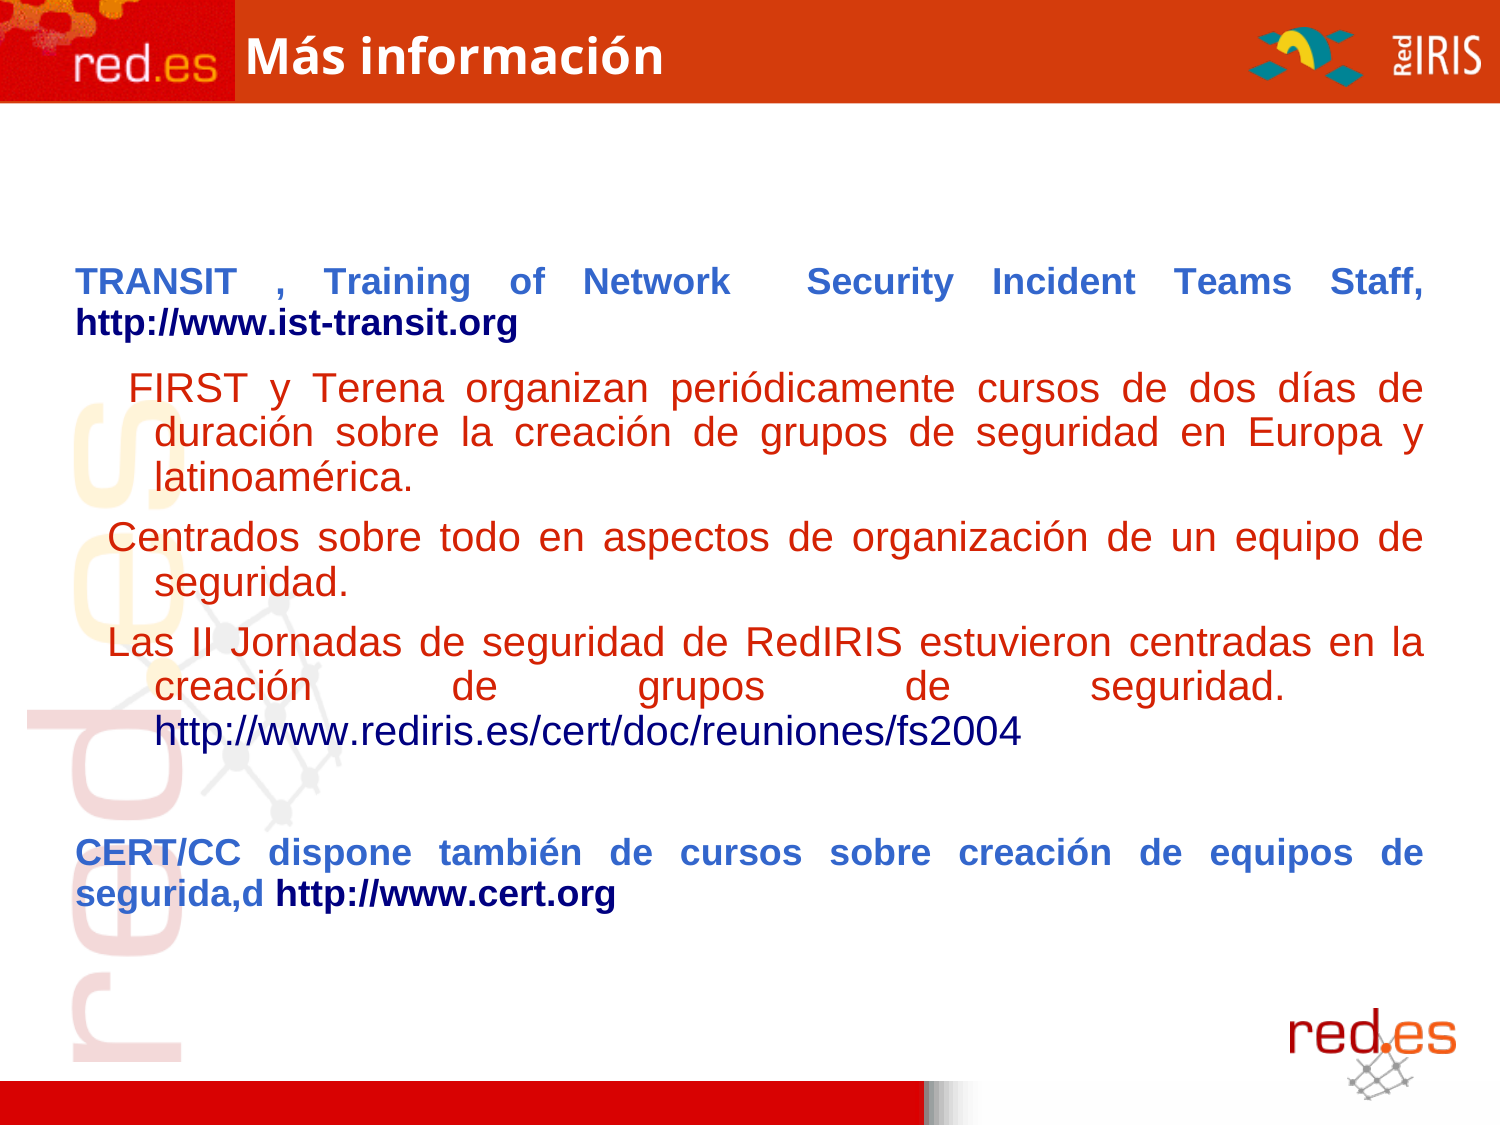

# Más información
TRANSIT , Training of Network Security Incident Teams Staff, http://www.ist-transit.org
 FIRST y Terena organizan periódicamente cursos de dos días de duración sobre la creación de grupos de seguridad en Europa y latinoamérica.
Centrados sobre todo en aspectos de organización de un equipo de seguridad.
Las II Jornadas de seguridad de RedIRIS estuvieron centradas en la creación de grupos de seguridad. http://www.rediris.es/cert/doc/reuniones/fs2004
CERT/CC dispone también de cursos sobre creación de equipos de segurida,d http://www.cert.org